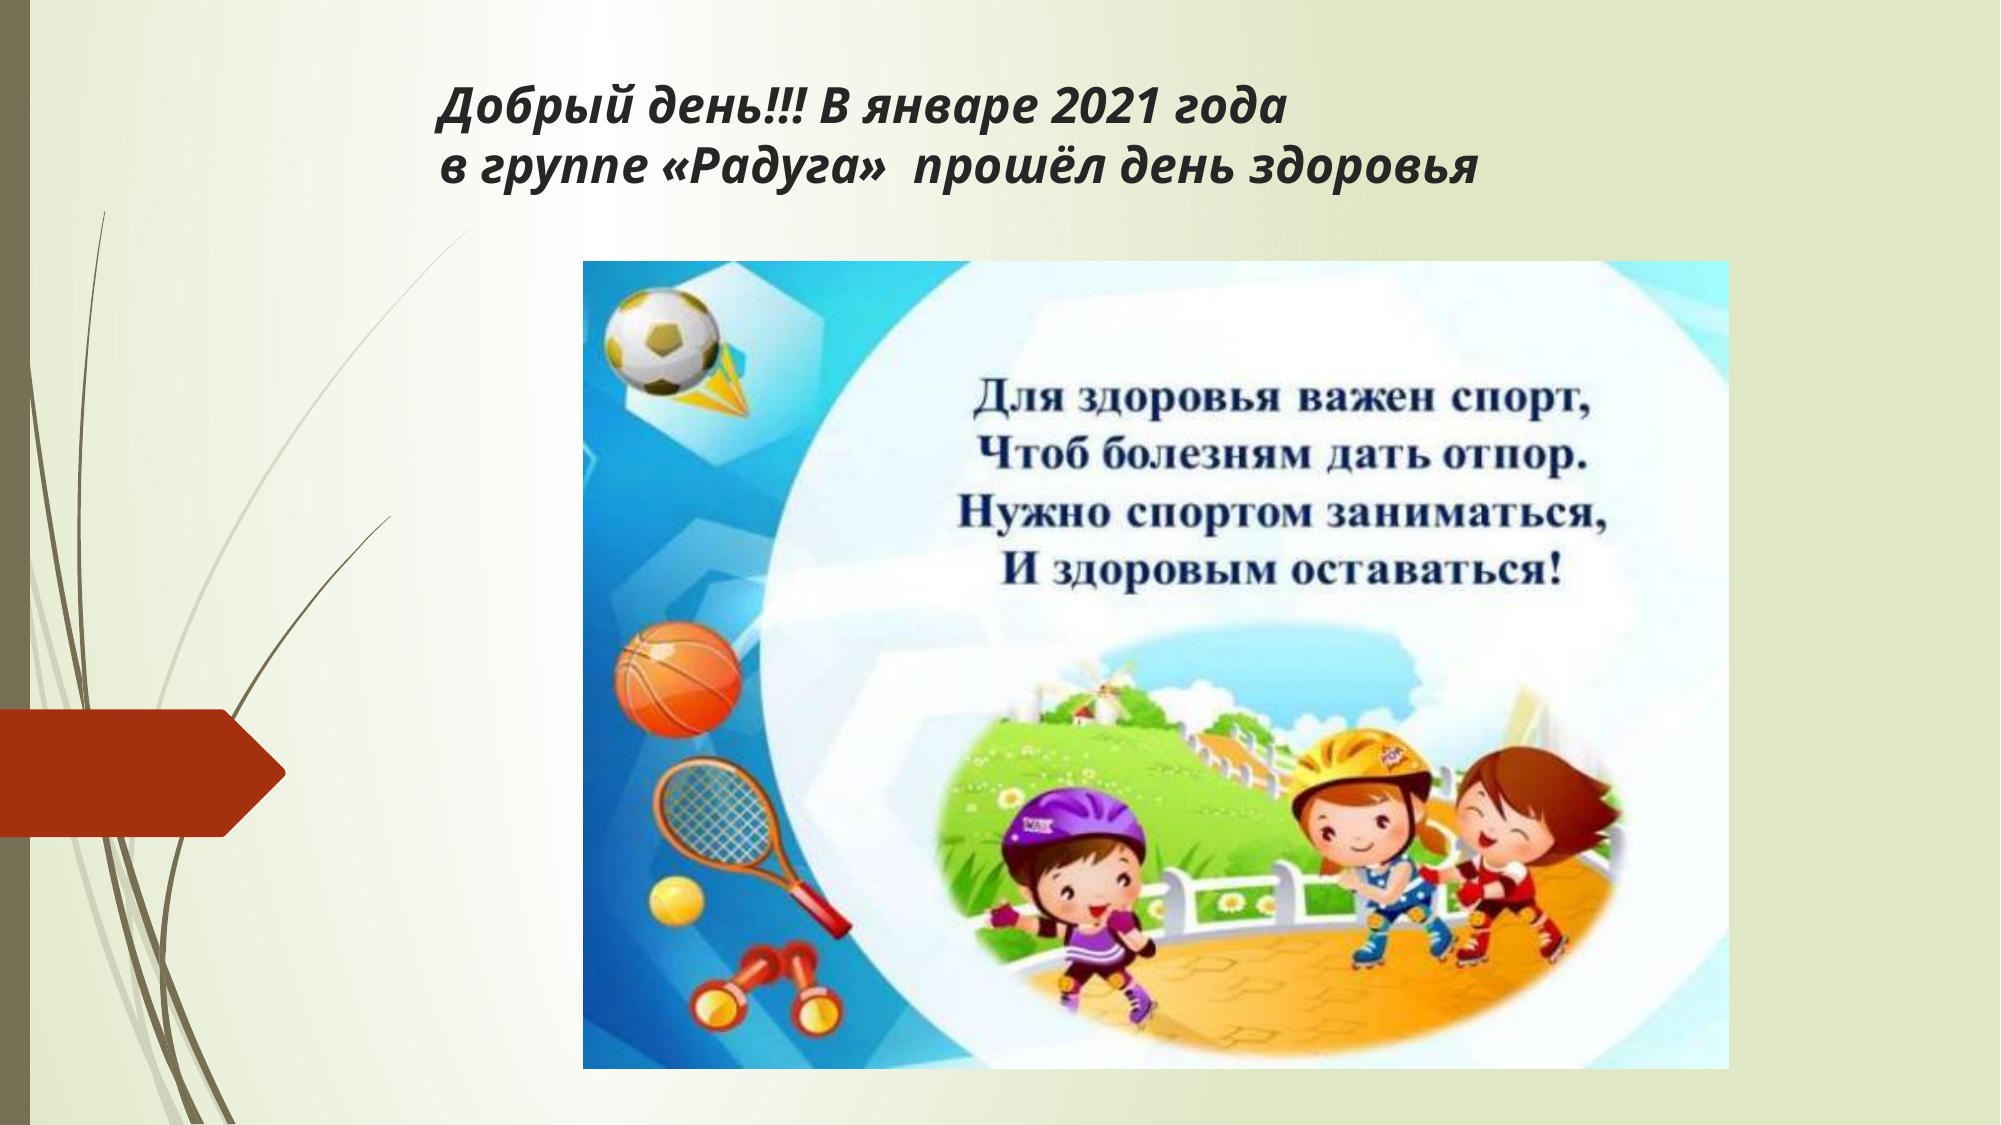

# Добрый день!!! В январе 2021 года в группе «Радуга» прошёл день здоровья